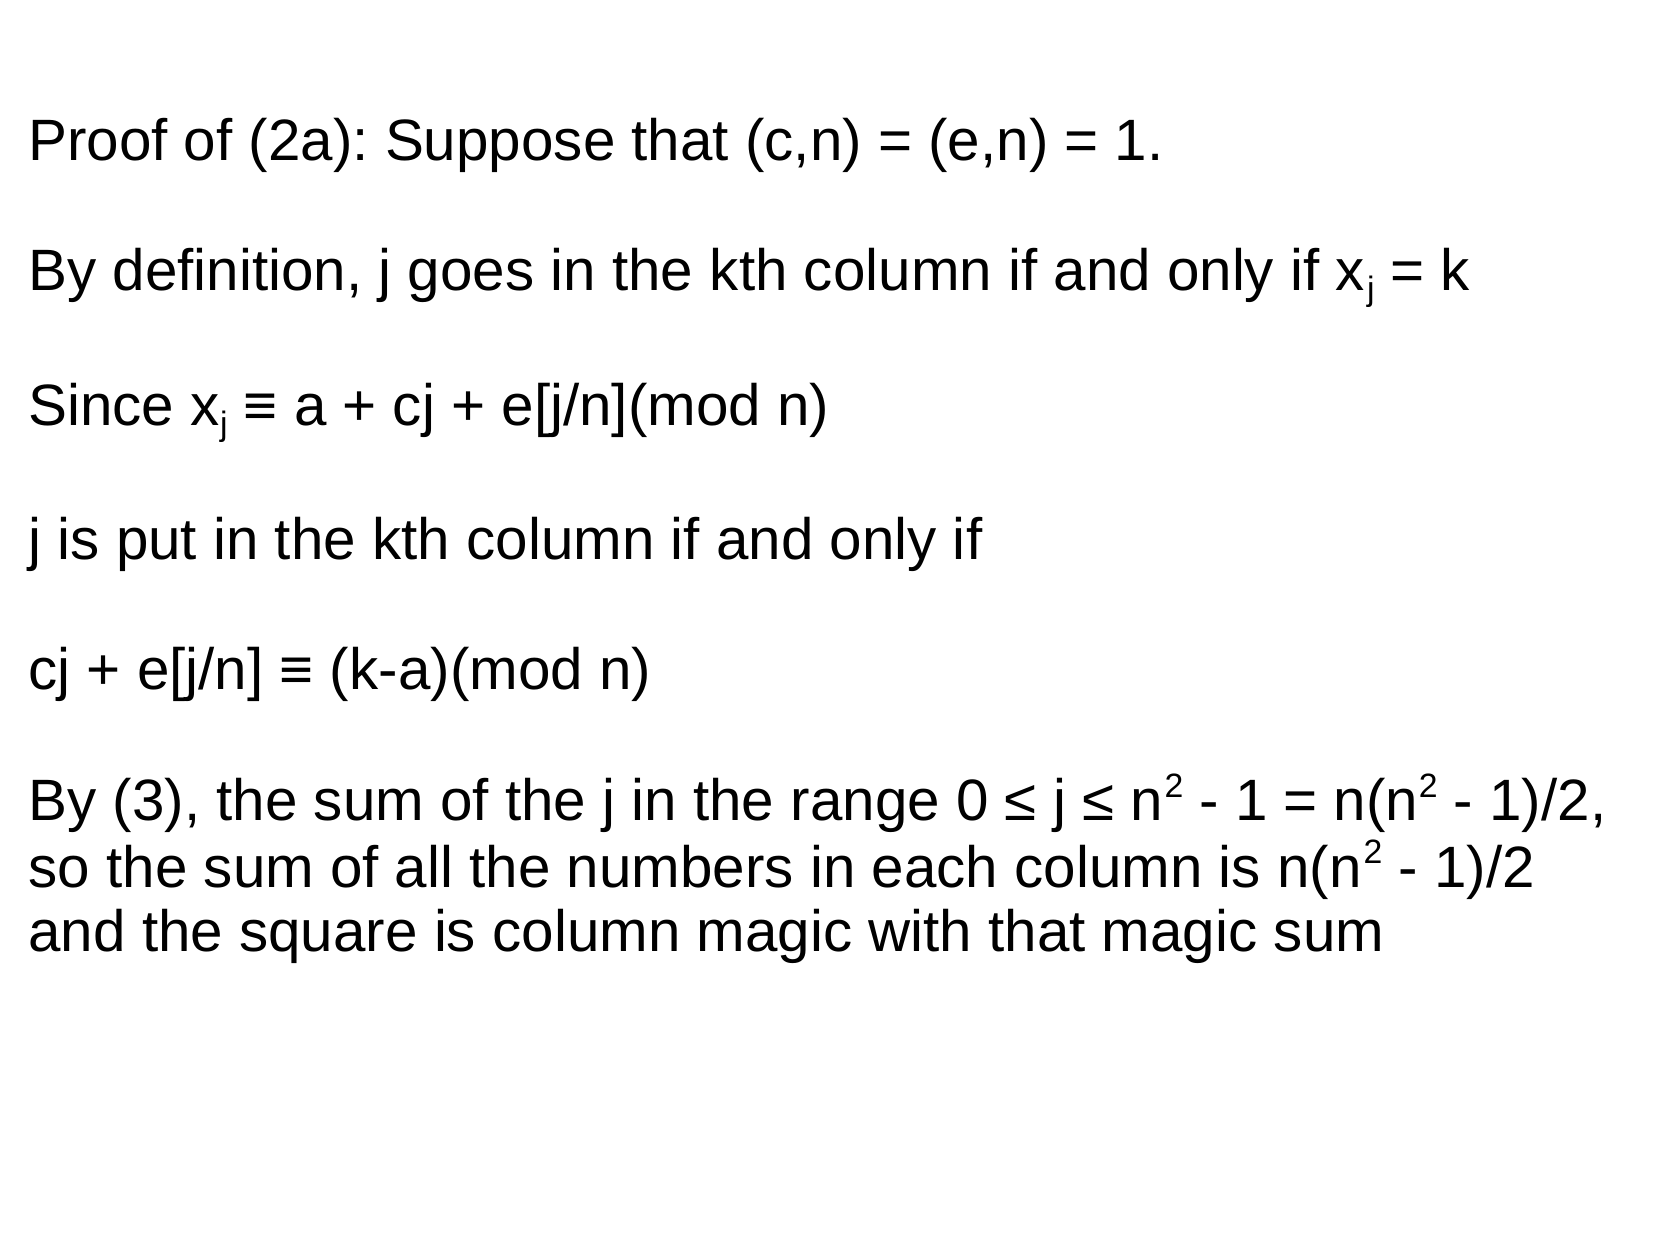

Proof of (2a): Suppose that (c,n) = (e,n) = 1.
By definition, j goes in the kth column if and only if xj = k
Since xj ≡ a + cj + e[j/n](mod n)
j is put in the kth column if and only if
cj + e[j/n] ≡ (k-a)(mod n)
By (3), the sum of the j in the range 0 ≤ j ≤ n2 - 1 = n(n2 - 1)/2, so the sum of all the numbers in each column is n(n2 - 1)/2 and the square is column magic with that magic sum